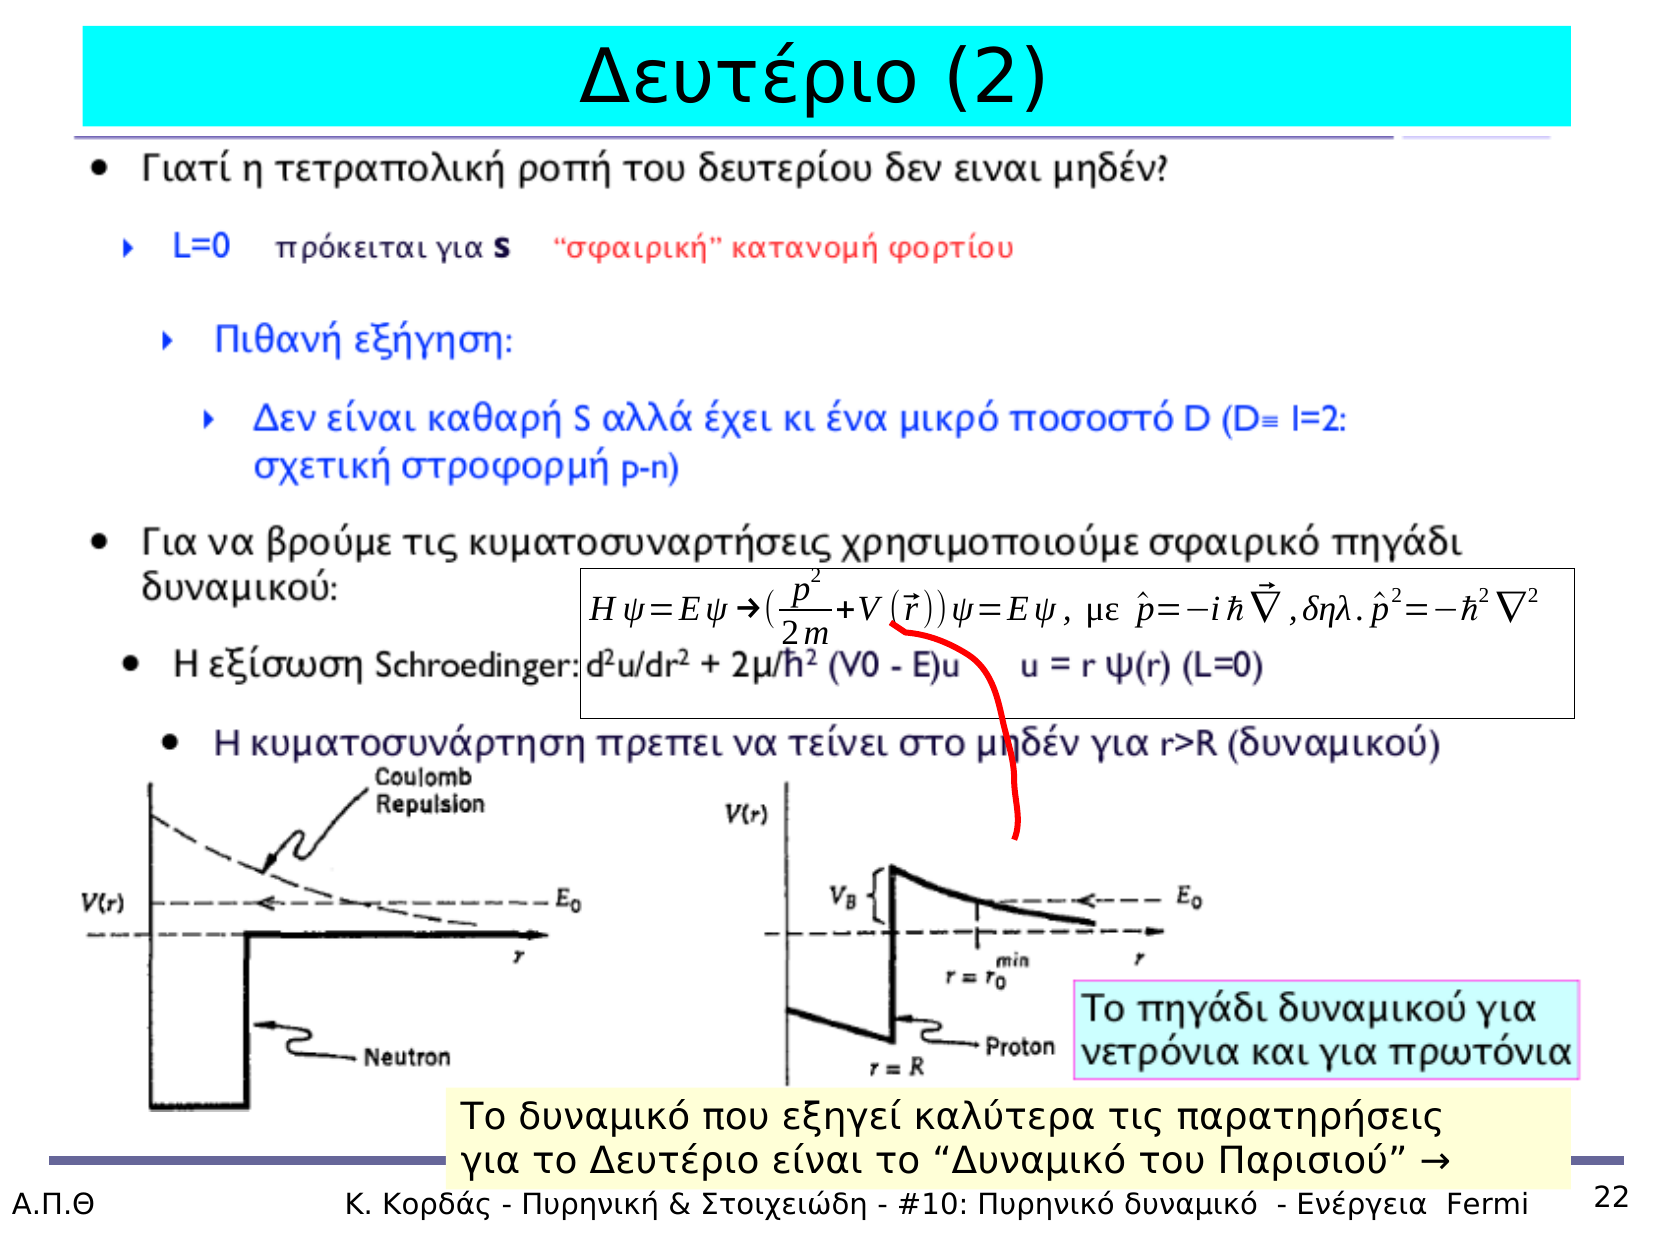

# Δευτέριο (2)
Το δυναμικό που εξηγεί καλύτερα τις παρατηρήσεις
για το Δευτέριο είναι το “Δυναμικό του Παρισιού” →
22
Α.Π.Θ
Κ. Κορδάς - Πυρηνική & Στοιχειώδη - #10: Πυρηνικό δυναμικό - Ενέργεια Fermi